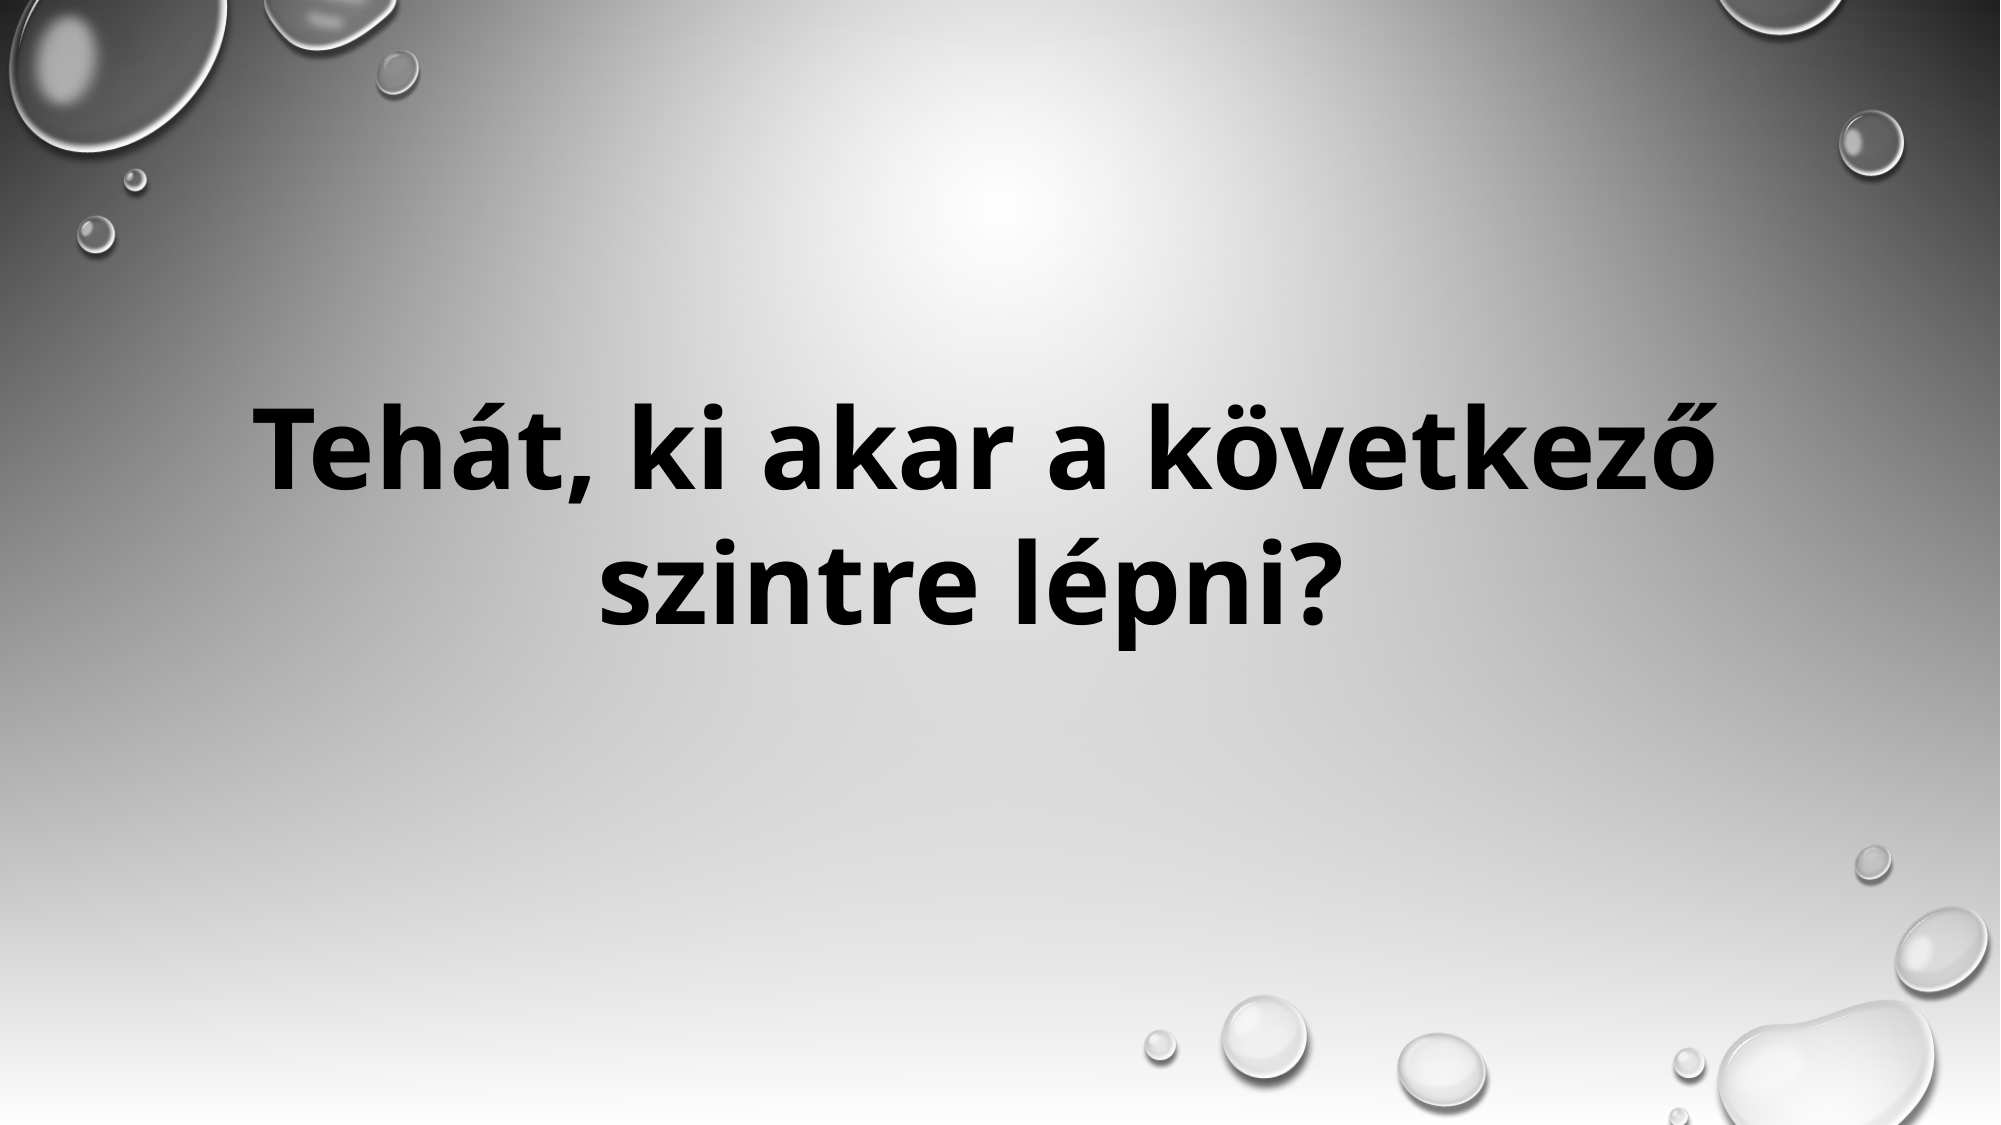

Tehát, ki akar a következő szintre lépni?